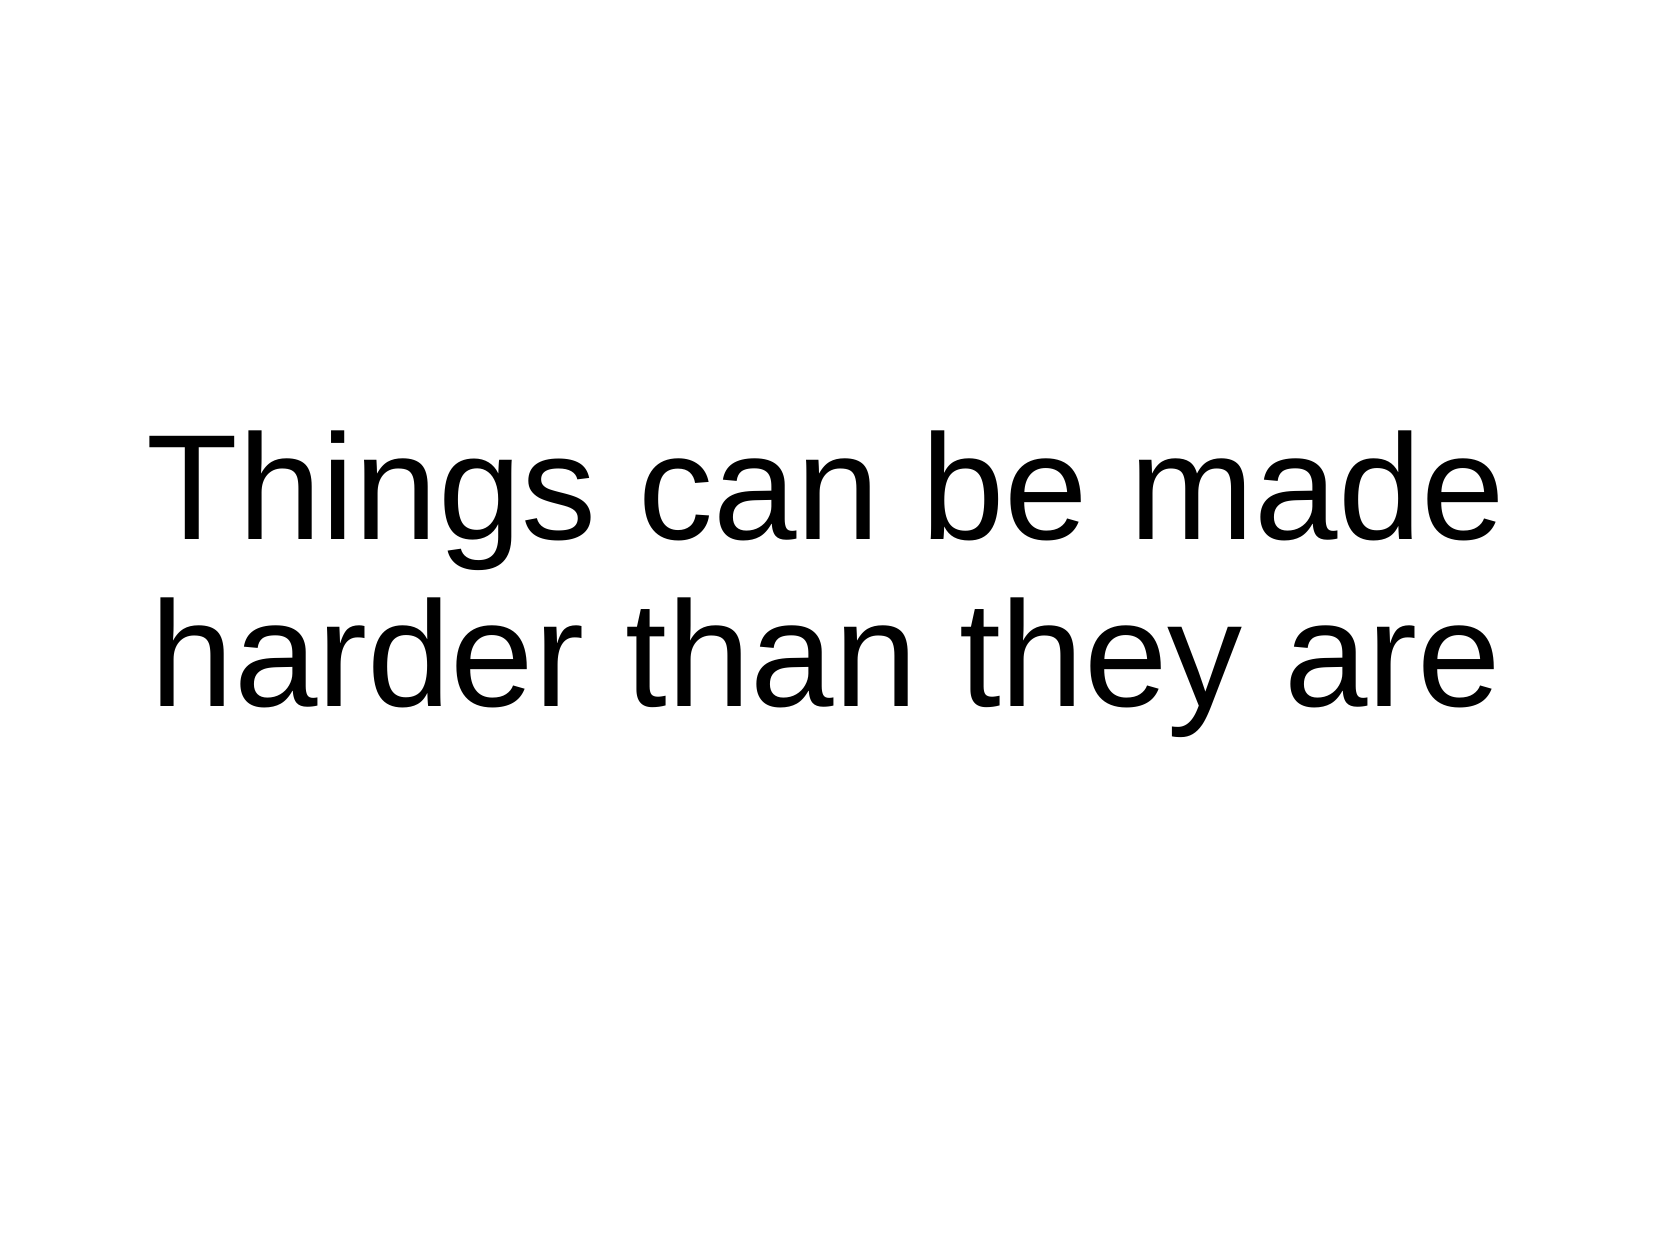

# Things can be made harder than they are